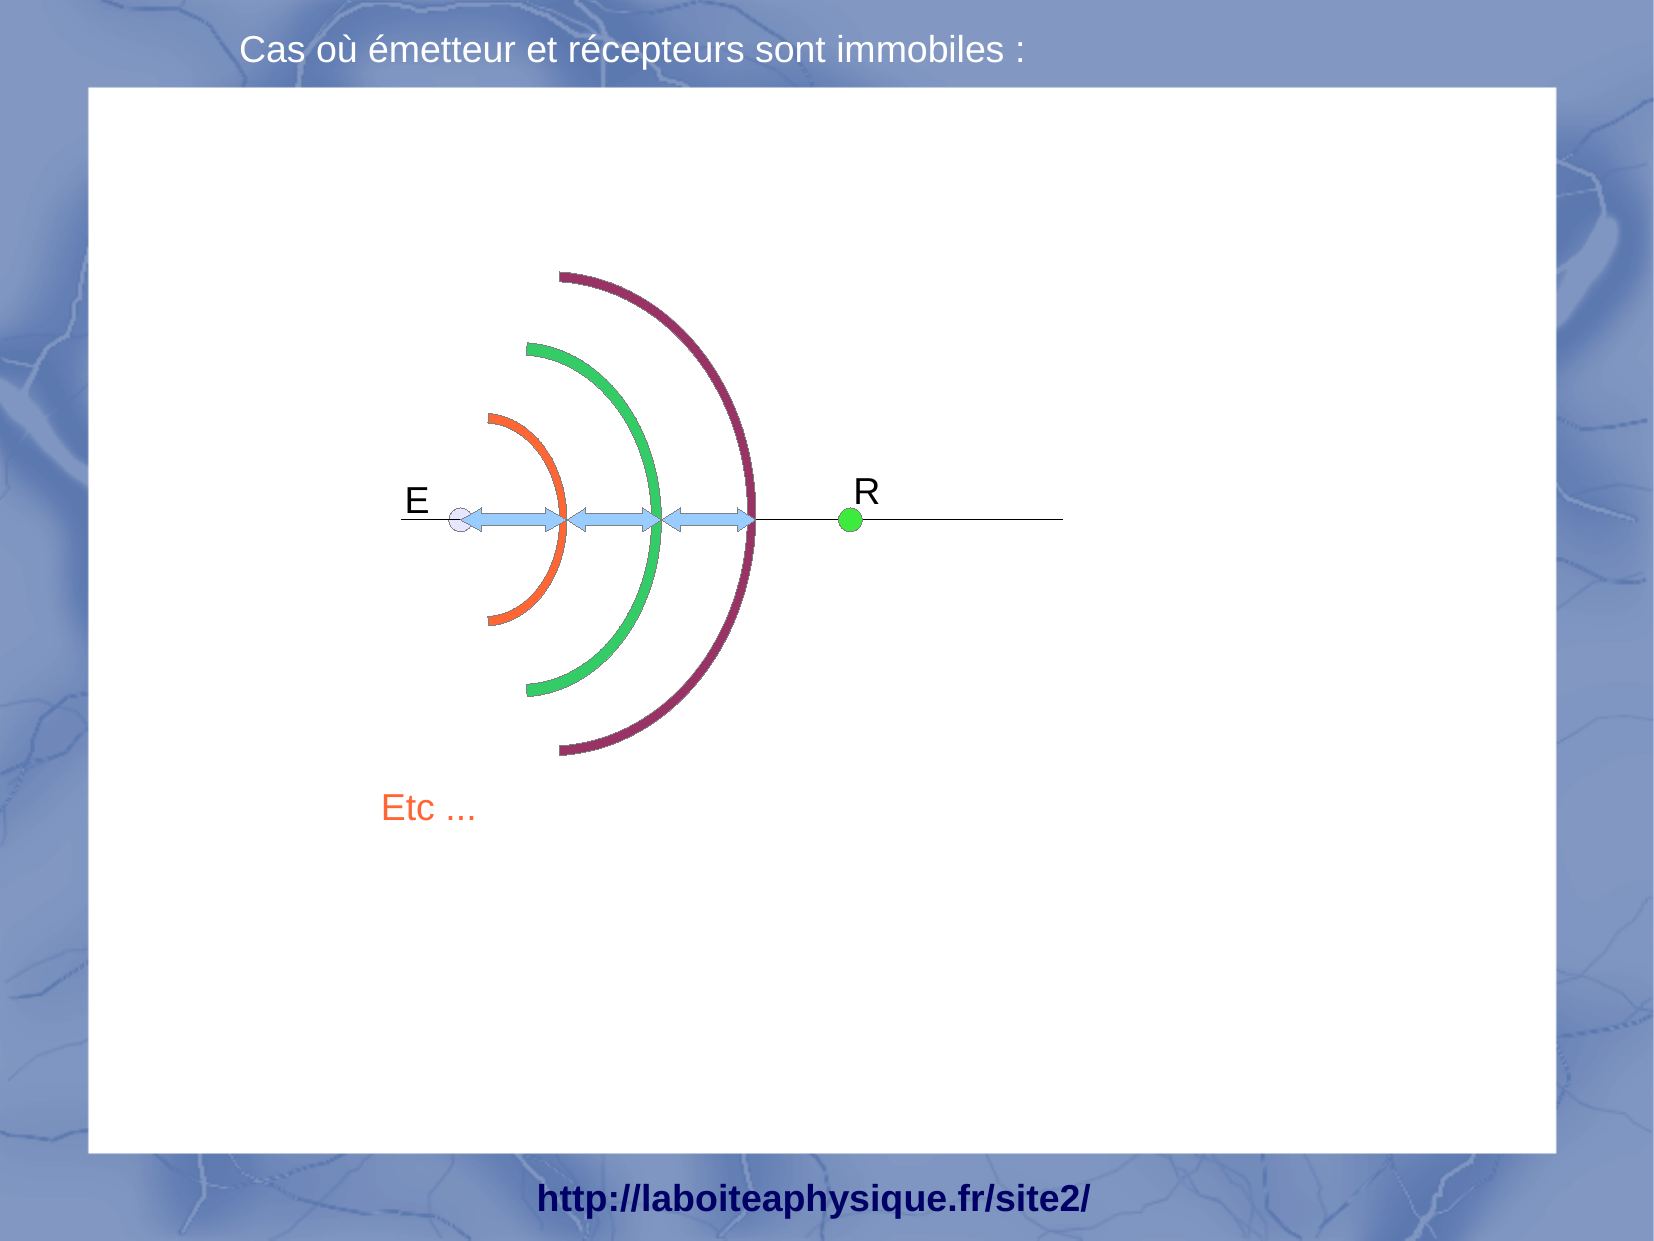

Cas où émetteur et récepteurs sont immobiles :
R
E
Etc ...
http://laboiteaphysique.fr/site2/